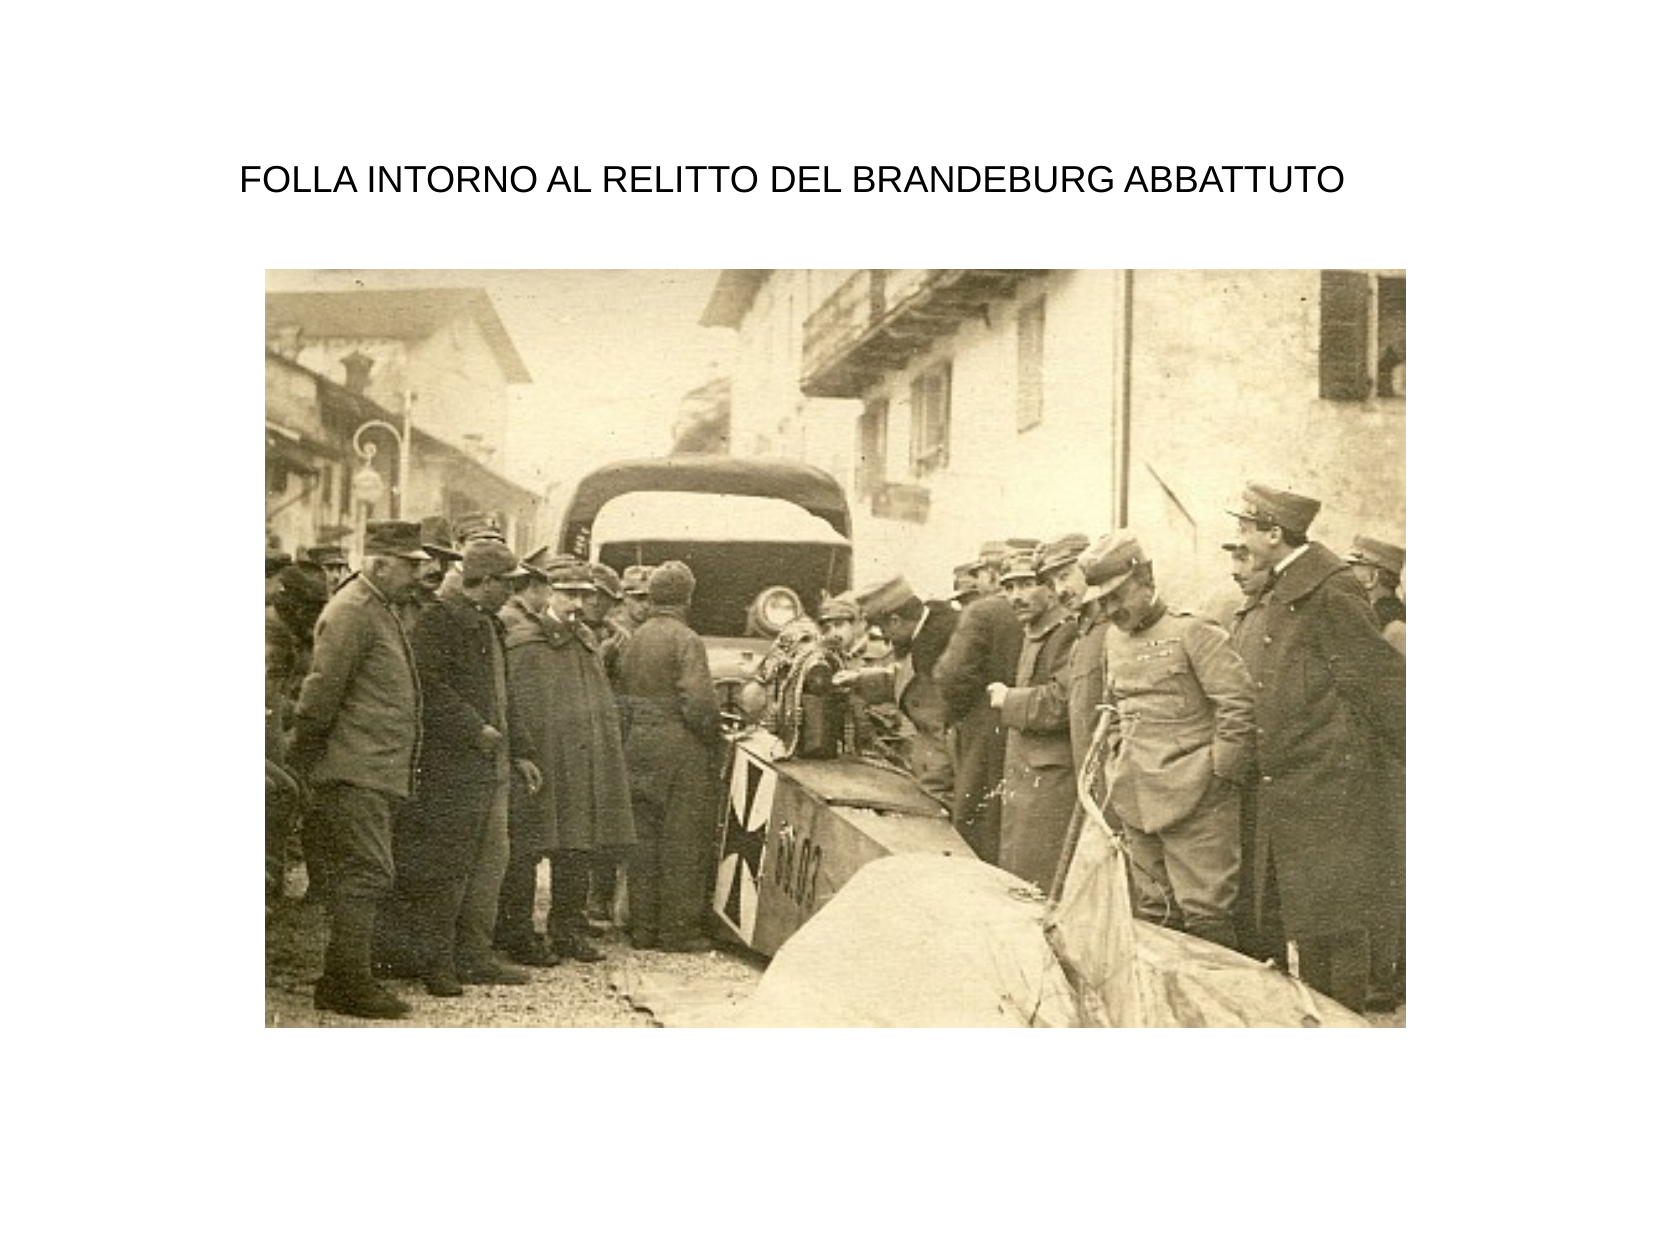

FOLLA INTORNO AL RELITTO DEL BRANDEBURG ABBATTUTO